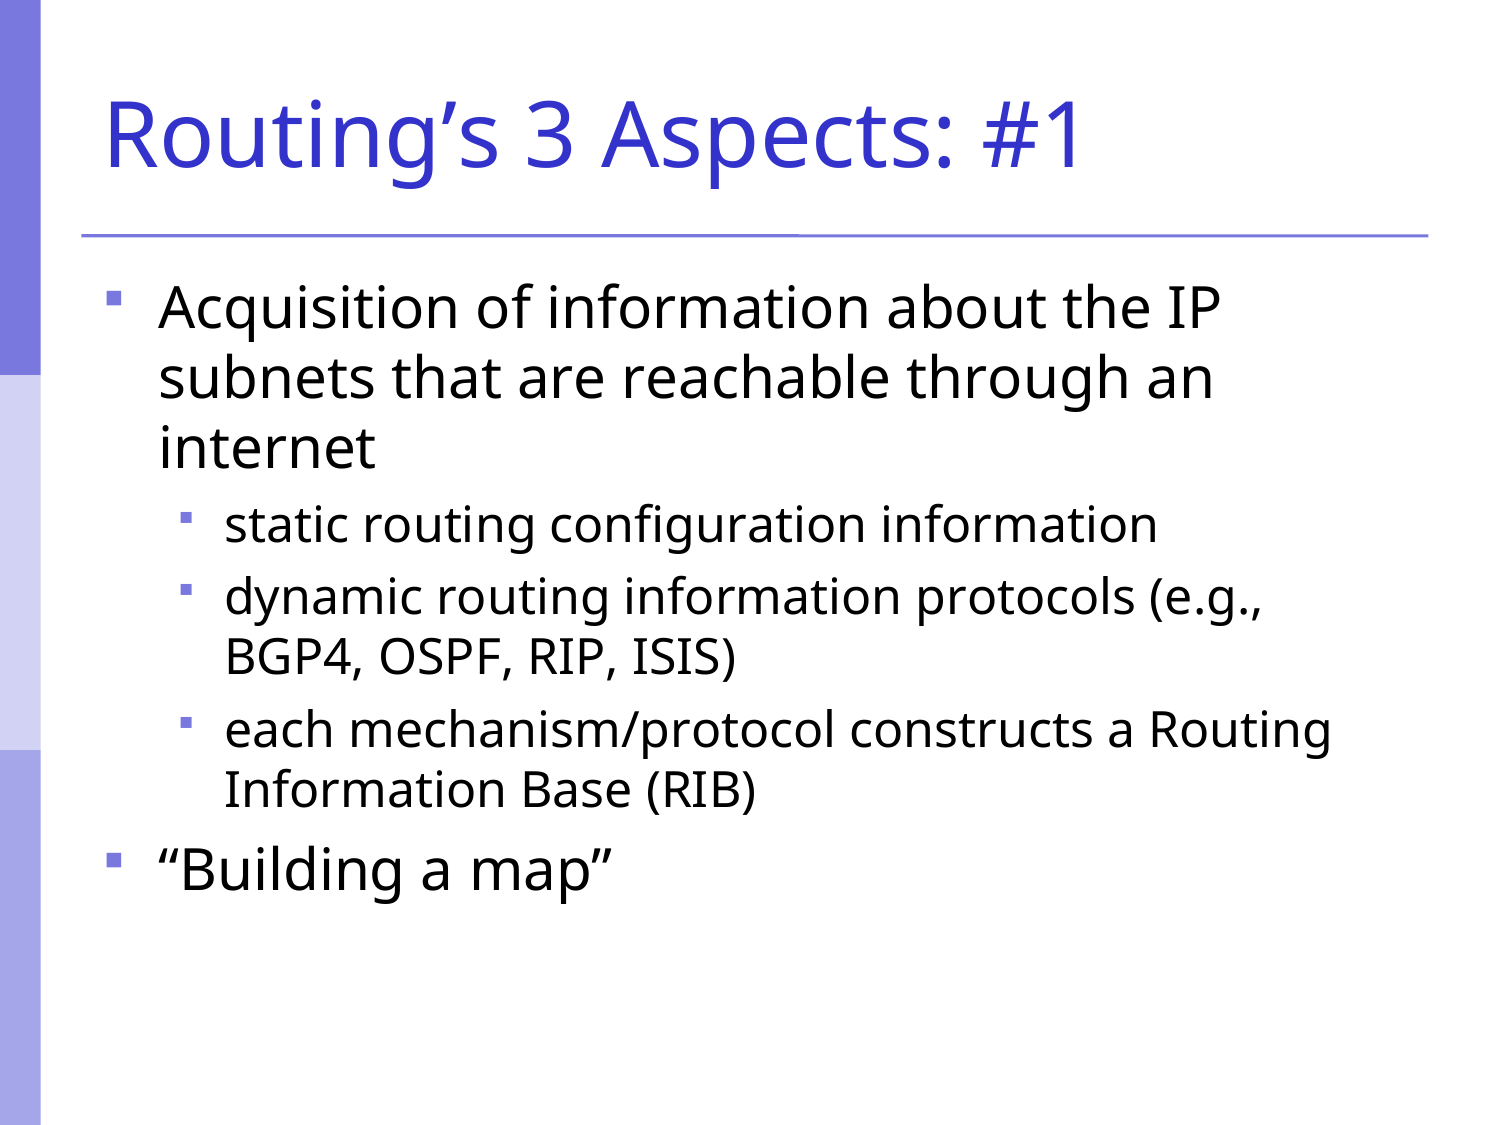

Routing’s 3 Aspects: #1
Acquisition of information about the IP subnets that are reachable through an internet
static routing configuration information
dynamic routing information protocols (e.g., BGP4, OSPF, RIP, ISIS)
each mechanism/protocol constructs a Routing Information Base (RIB)
“Building a map”